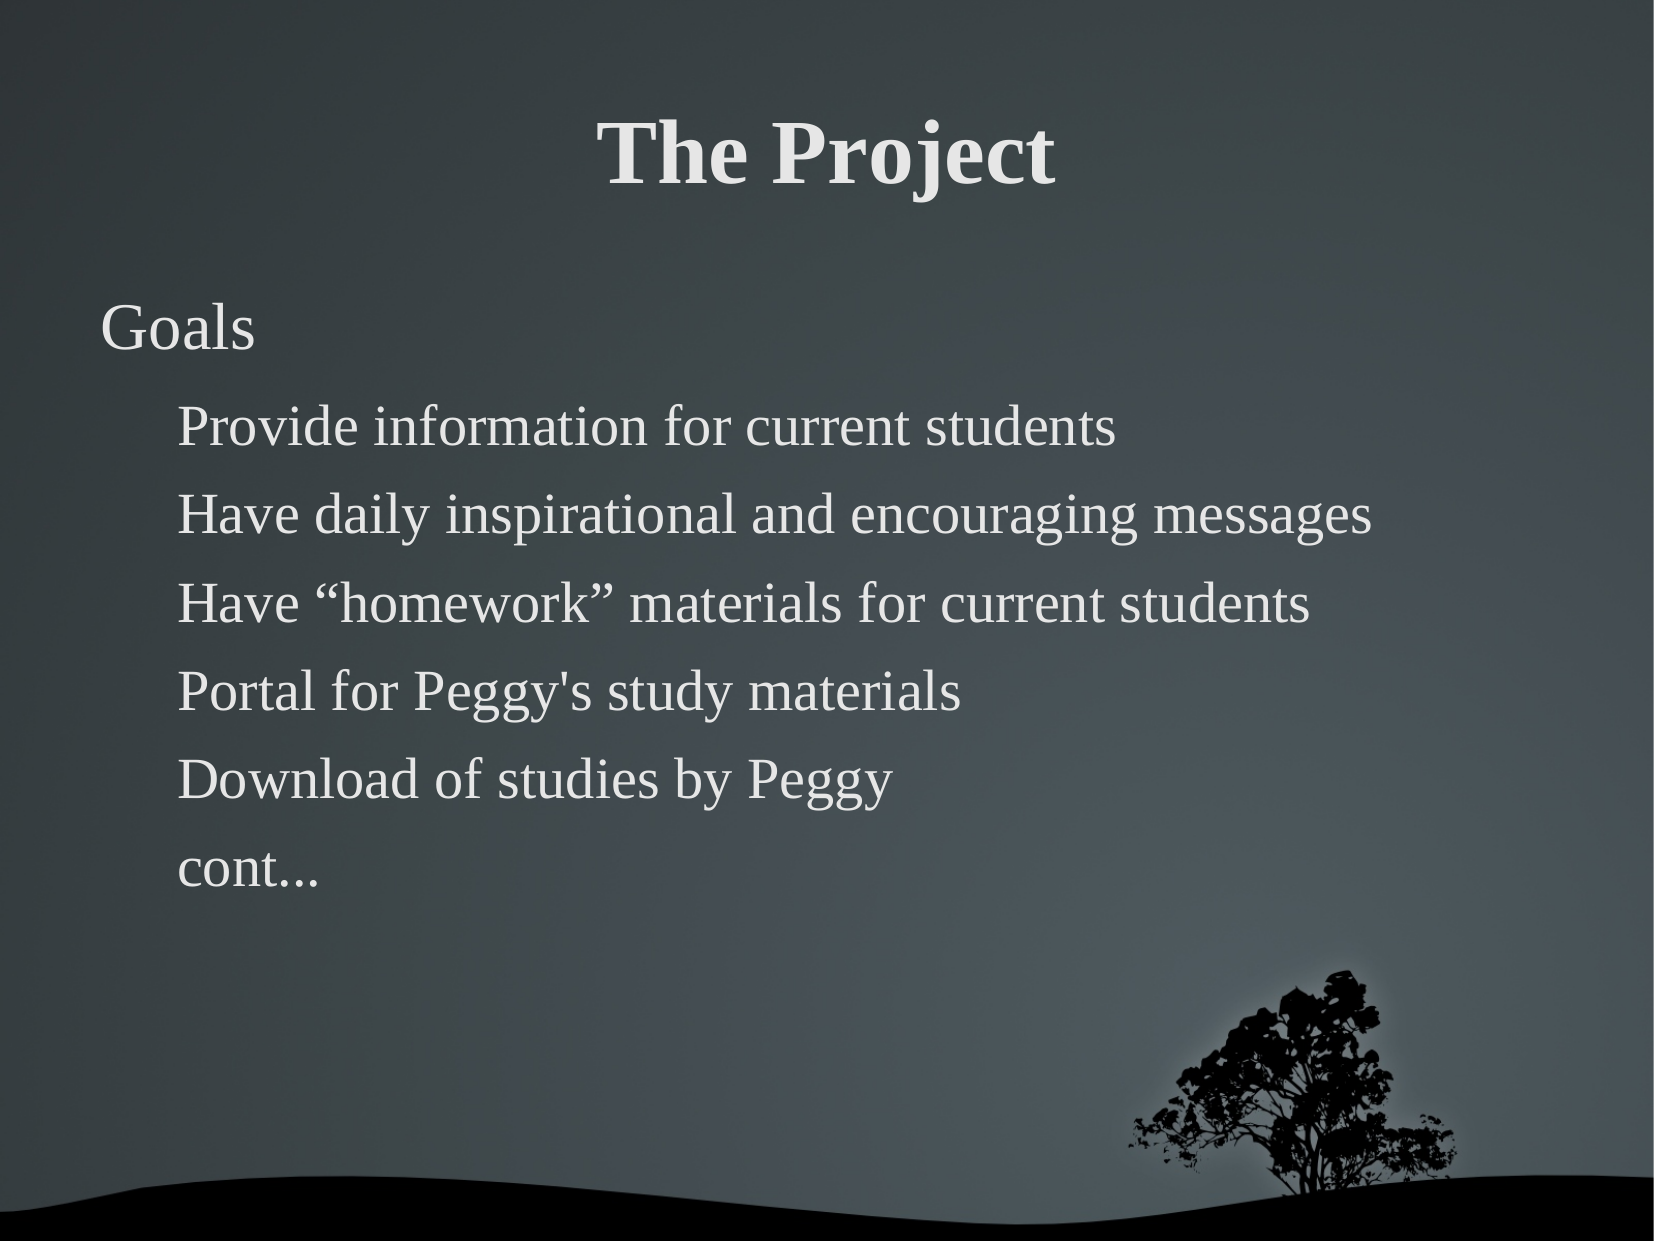

# The Project
Goals
Provide information for current students
Have daily inspirational and encouraging messages
Have “homework” materials for current students
Portal for Peggy's study materials
Download of studies by Peggy
cont...